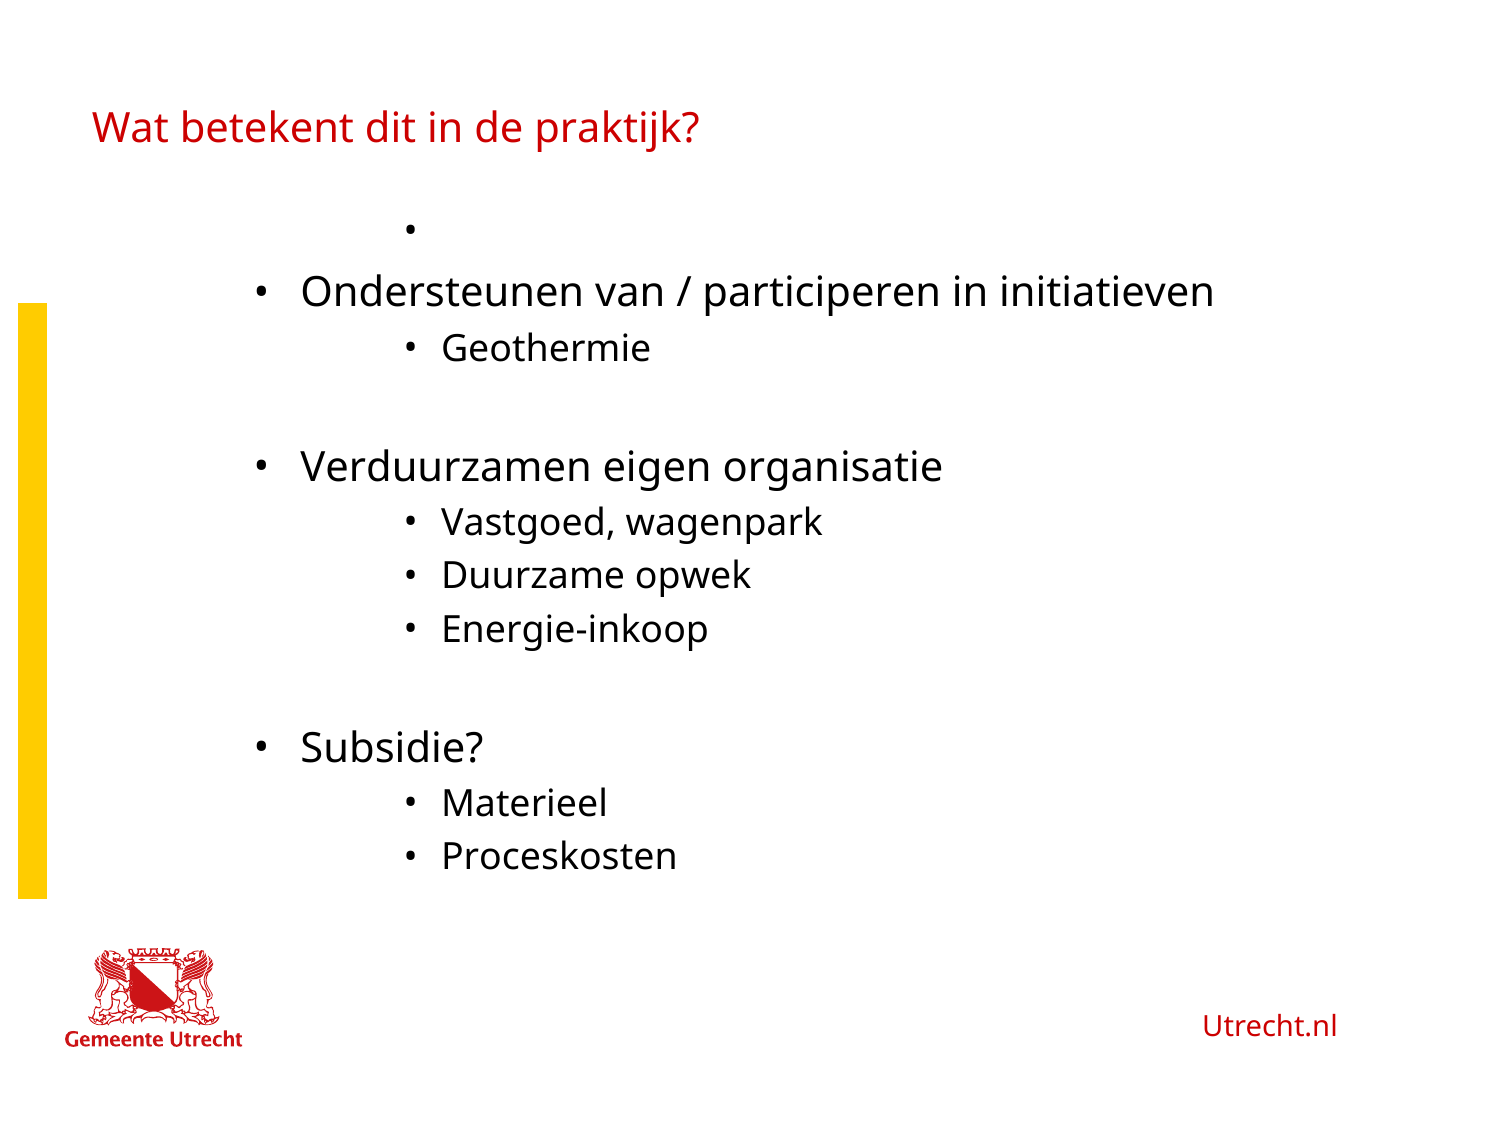

# Wat betekent dit in de praktijk?
Ondersteunen van / participeren in initiatieven
Geothermie
Verduurzamen eigen organisatie
Vastgoed, wagenpark
Duurzame opwek
Energie-inkoop
Subsidie?
Materieel
Proceskosten